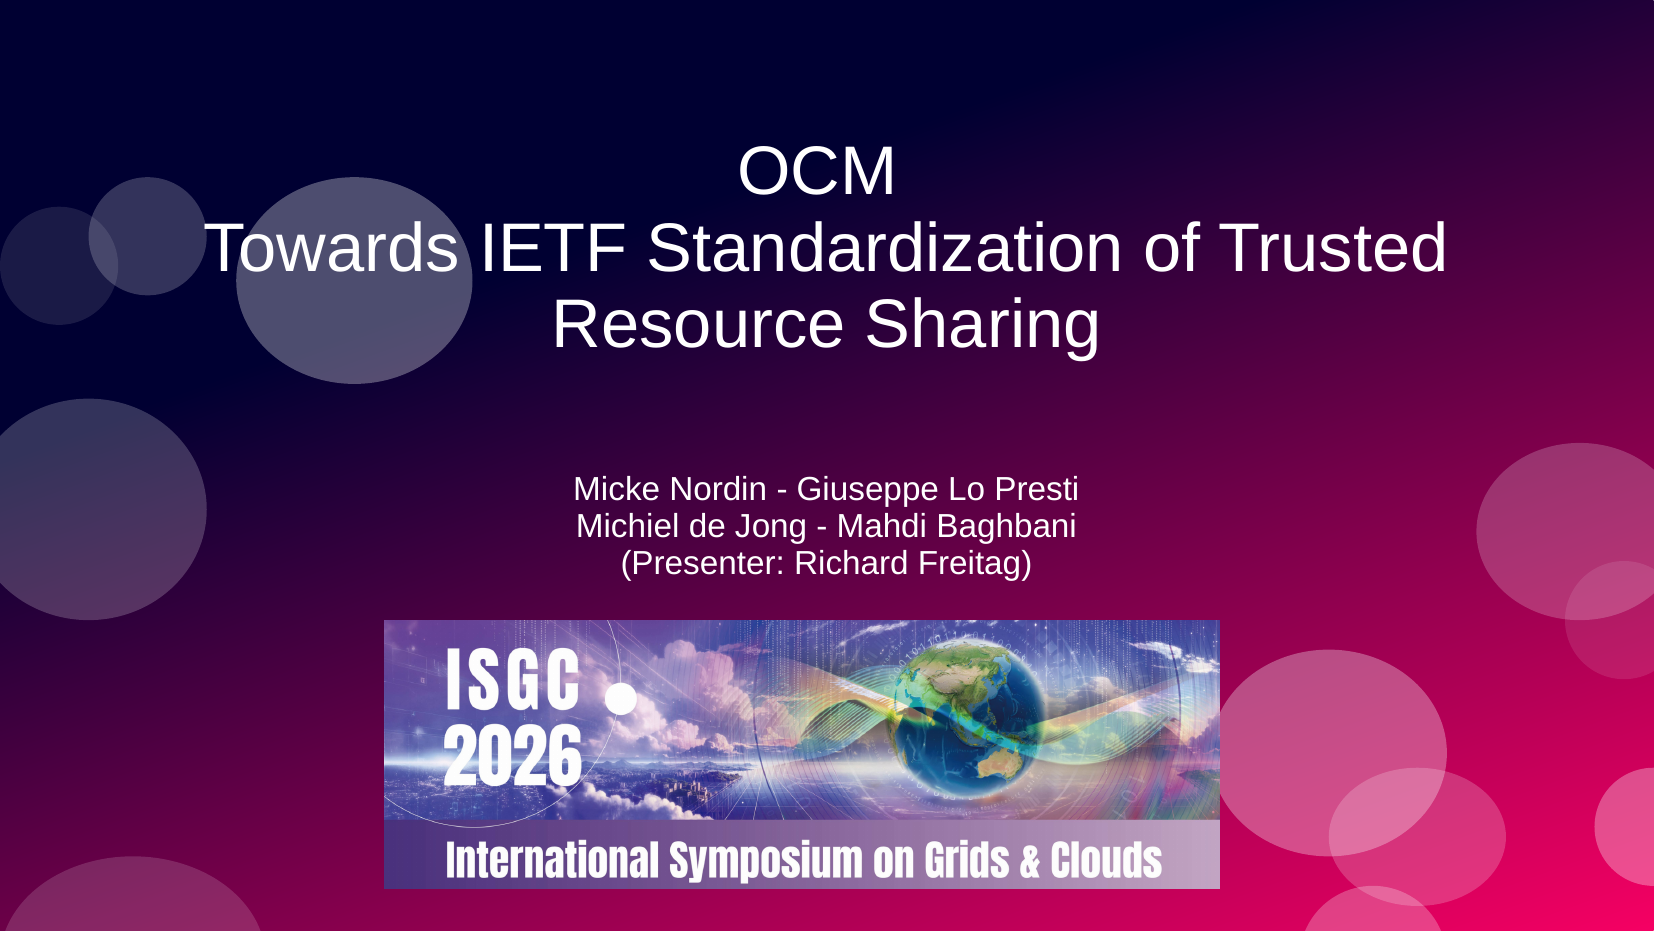

# OCM Towards IETF Standardization of Trusted Resource Sharing
Micke Nordin - Giuseppe Lo Presti
 Michiel de Jong - Mahdi Baghbani
(Presenter: Richard Freitag)